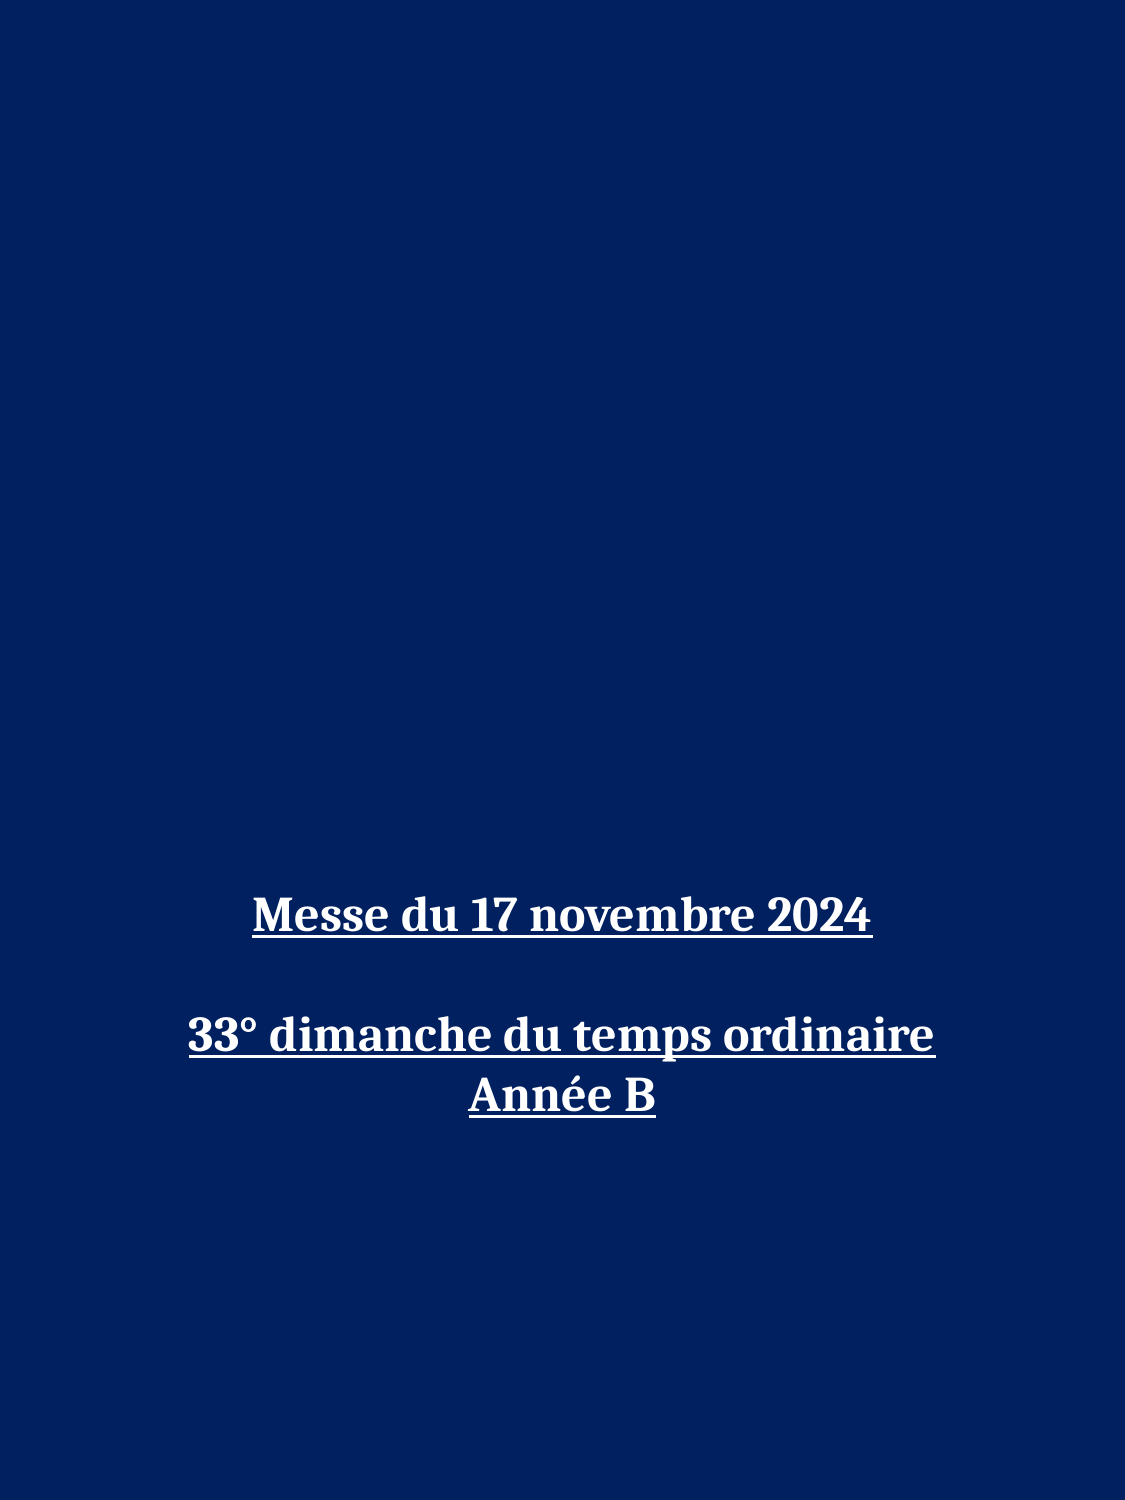

Messe du 17 novembre 2024
33° dimanche du temps ordinaire
Année B